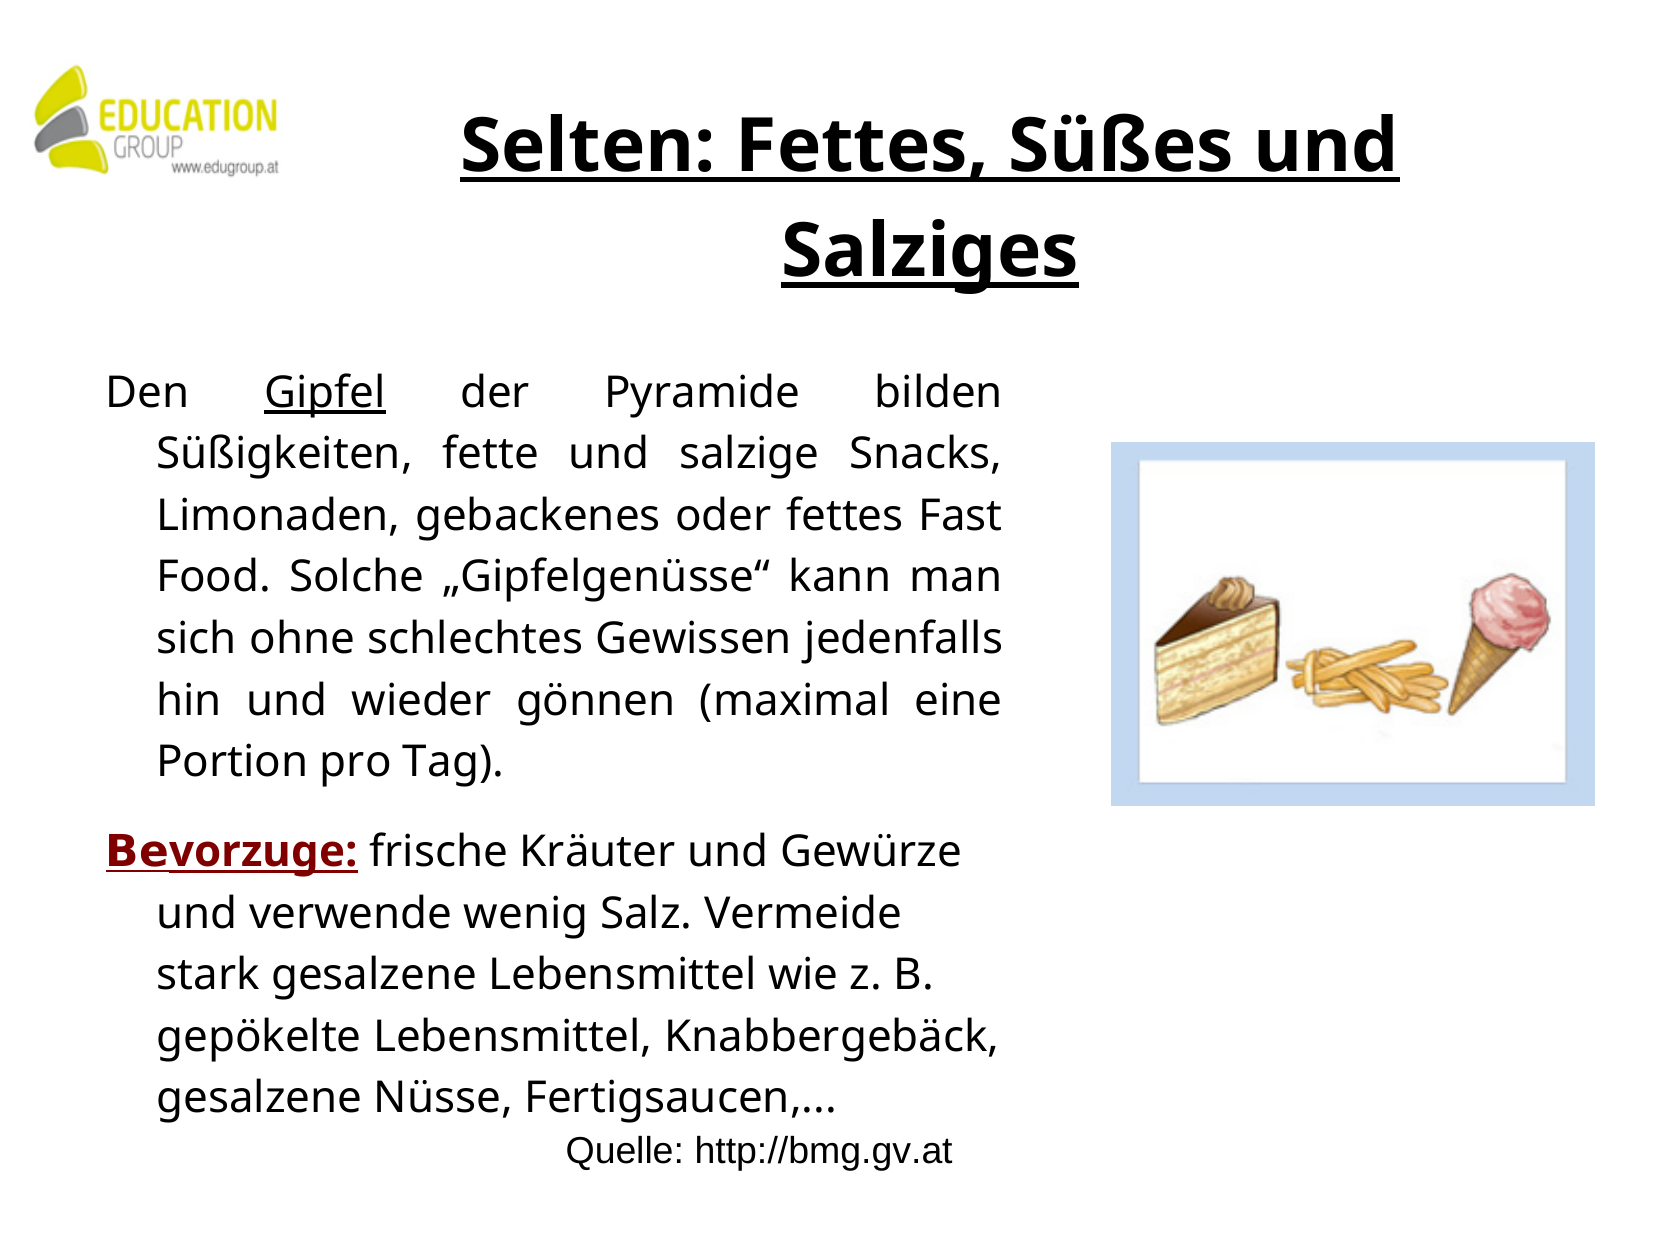

Selten: Fettes, Süßes und Salziges
# Den Gipfel der Pyramide bilden Süßigkeiten, fette und salzige Snacks, Limonaden, gebackenes oder fettes Fast Food. Solche „Gipfelgenüsse“ kann man sich ohne schlechtes Gewissen jedenfalls hin und wieder gönnen (maximal eine Portion pro Tag).
Bevorzuge: frische Kräuter und Gewürze und verwende wenig Salz. Vermeide stark gesalzene Lebensmittel wie z. B. gepökelte Lebensmittel, Knabbergebäck, gesalzene Nüsse, Fertigsaucen,...
Quelle: http://bmg.gv.at